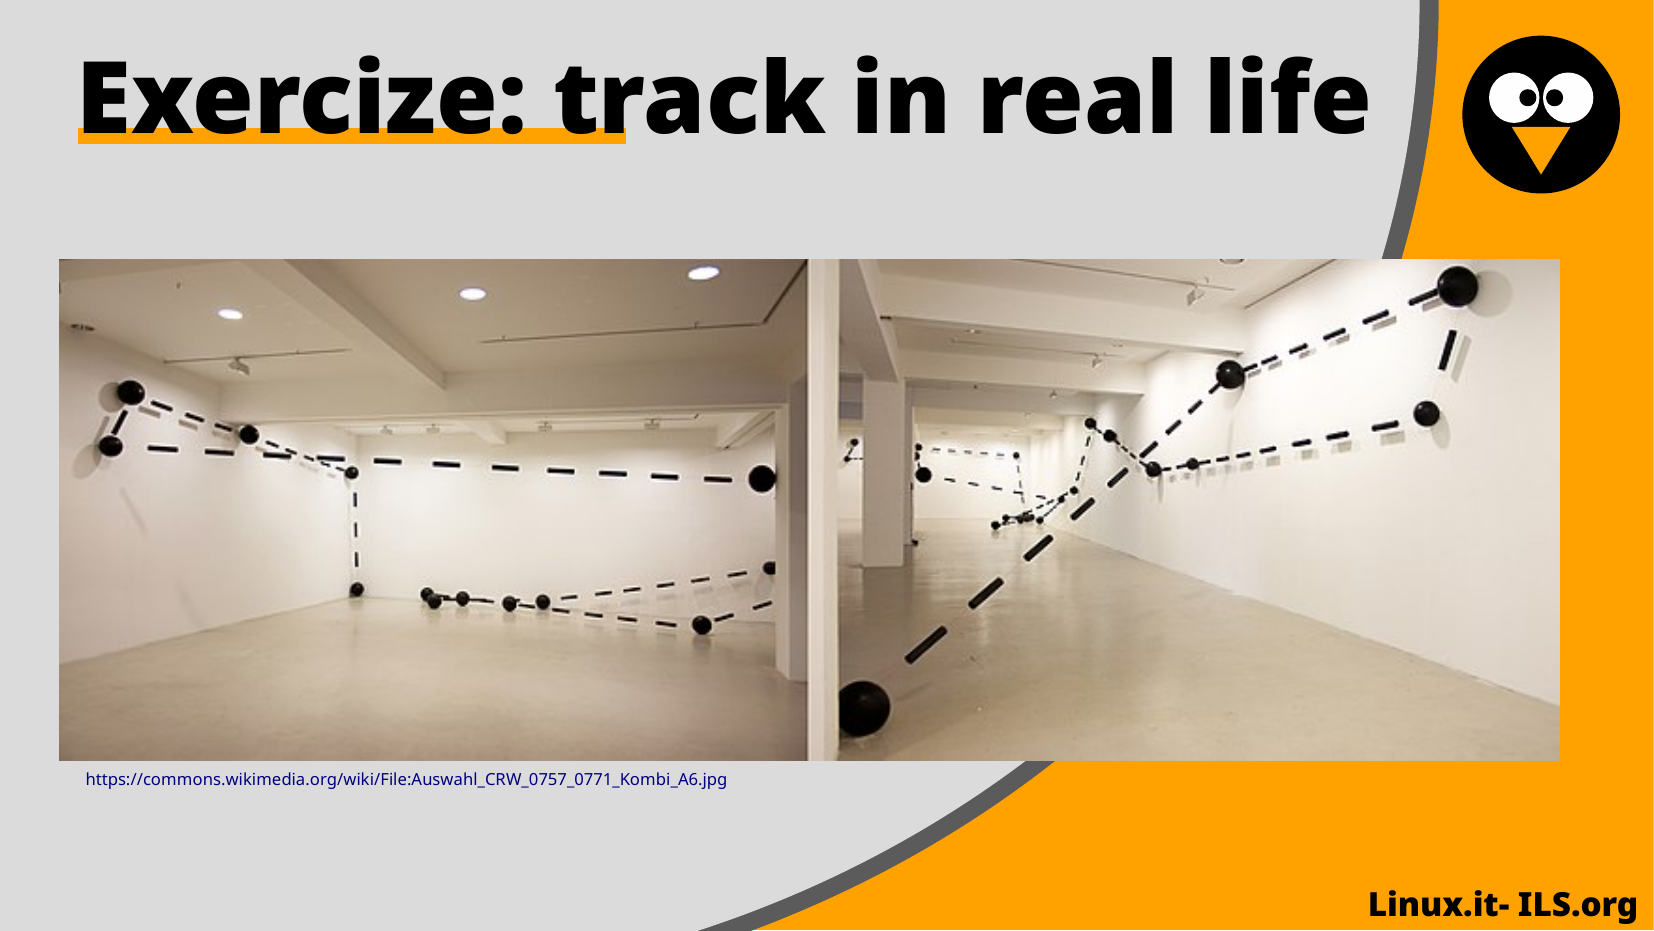

# Exercize: track in real life
https://commons.wikimedia.org/wiki/File:Auswahl_CRW_0757_0771_Kombi_A6.jpg
Linux.it- ILS.org